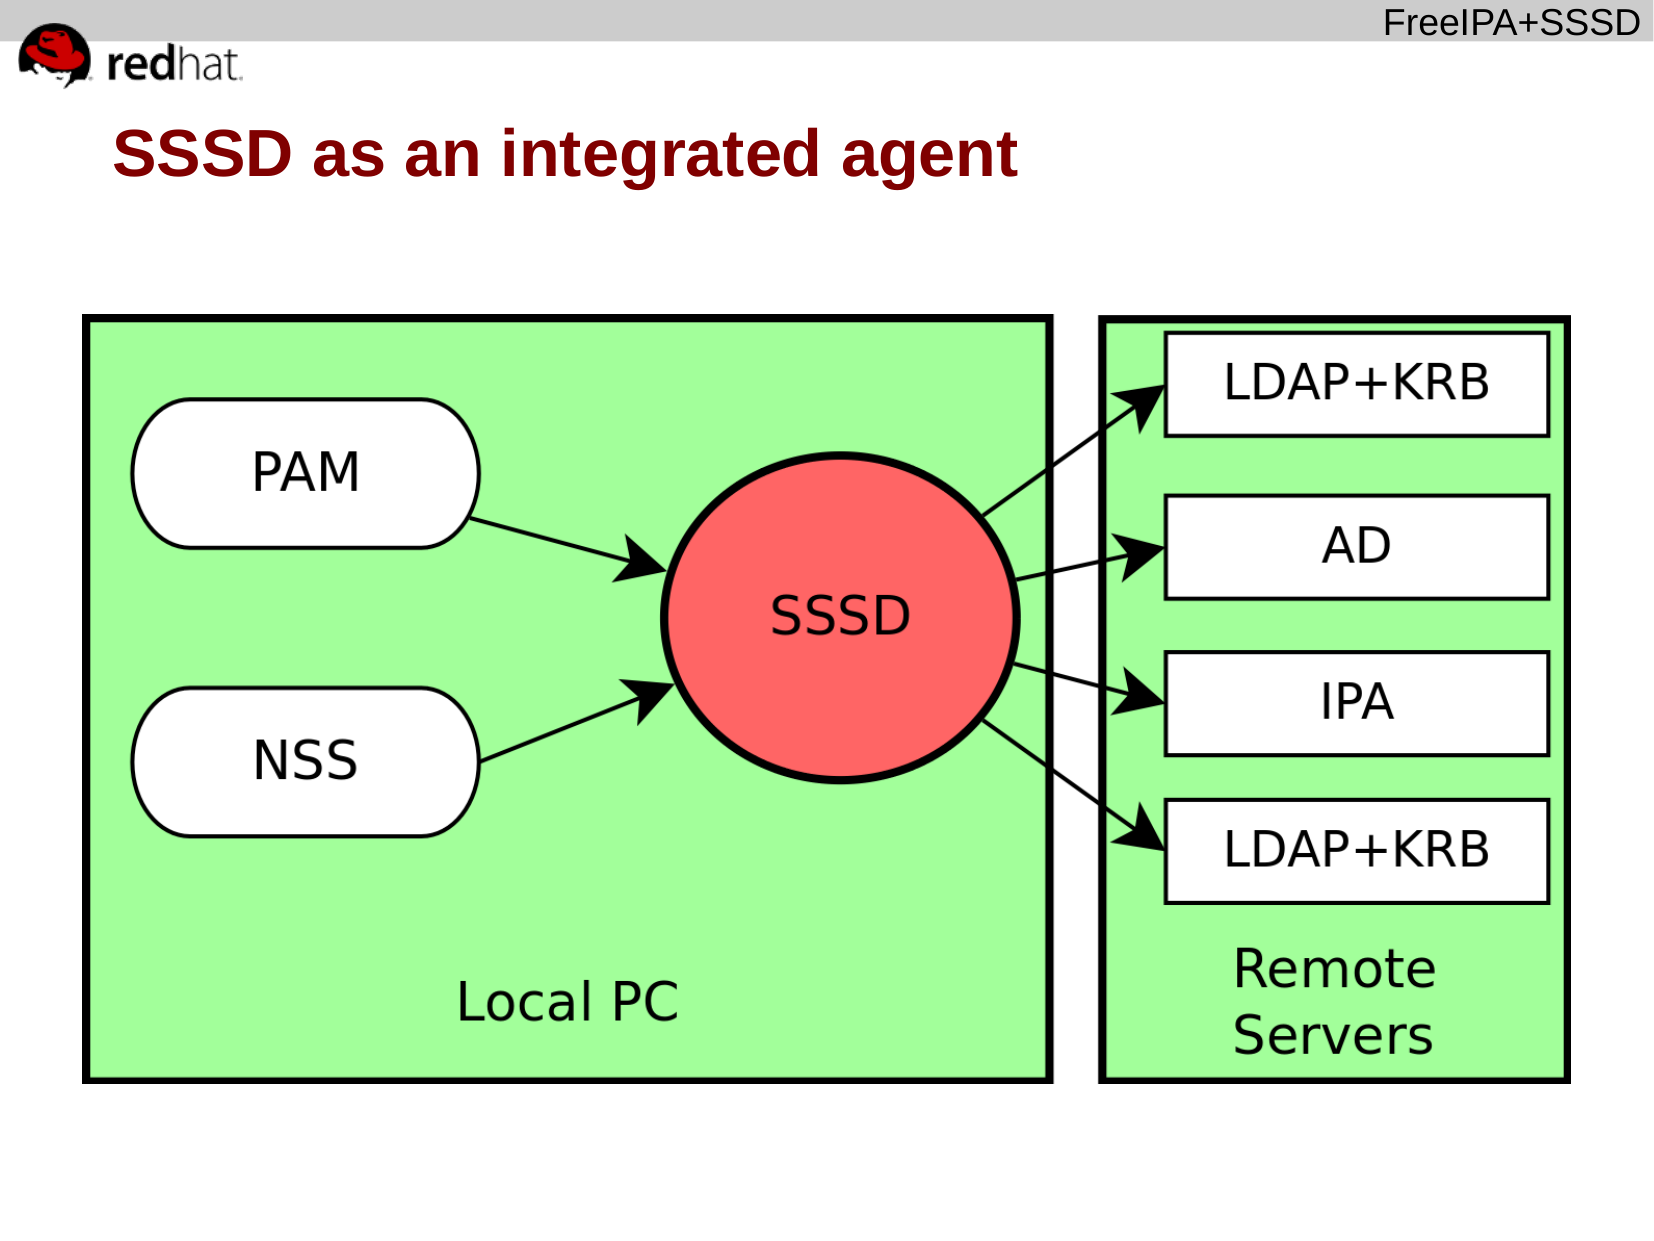

FreeIPA+SSSD
# SSSD as an integrated agent